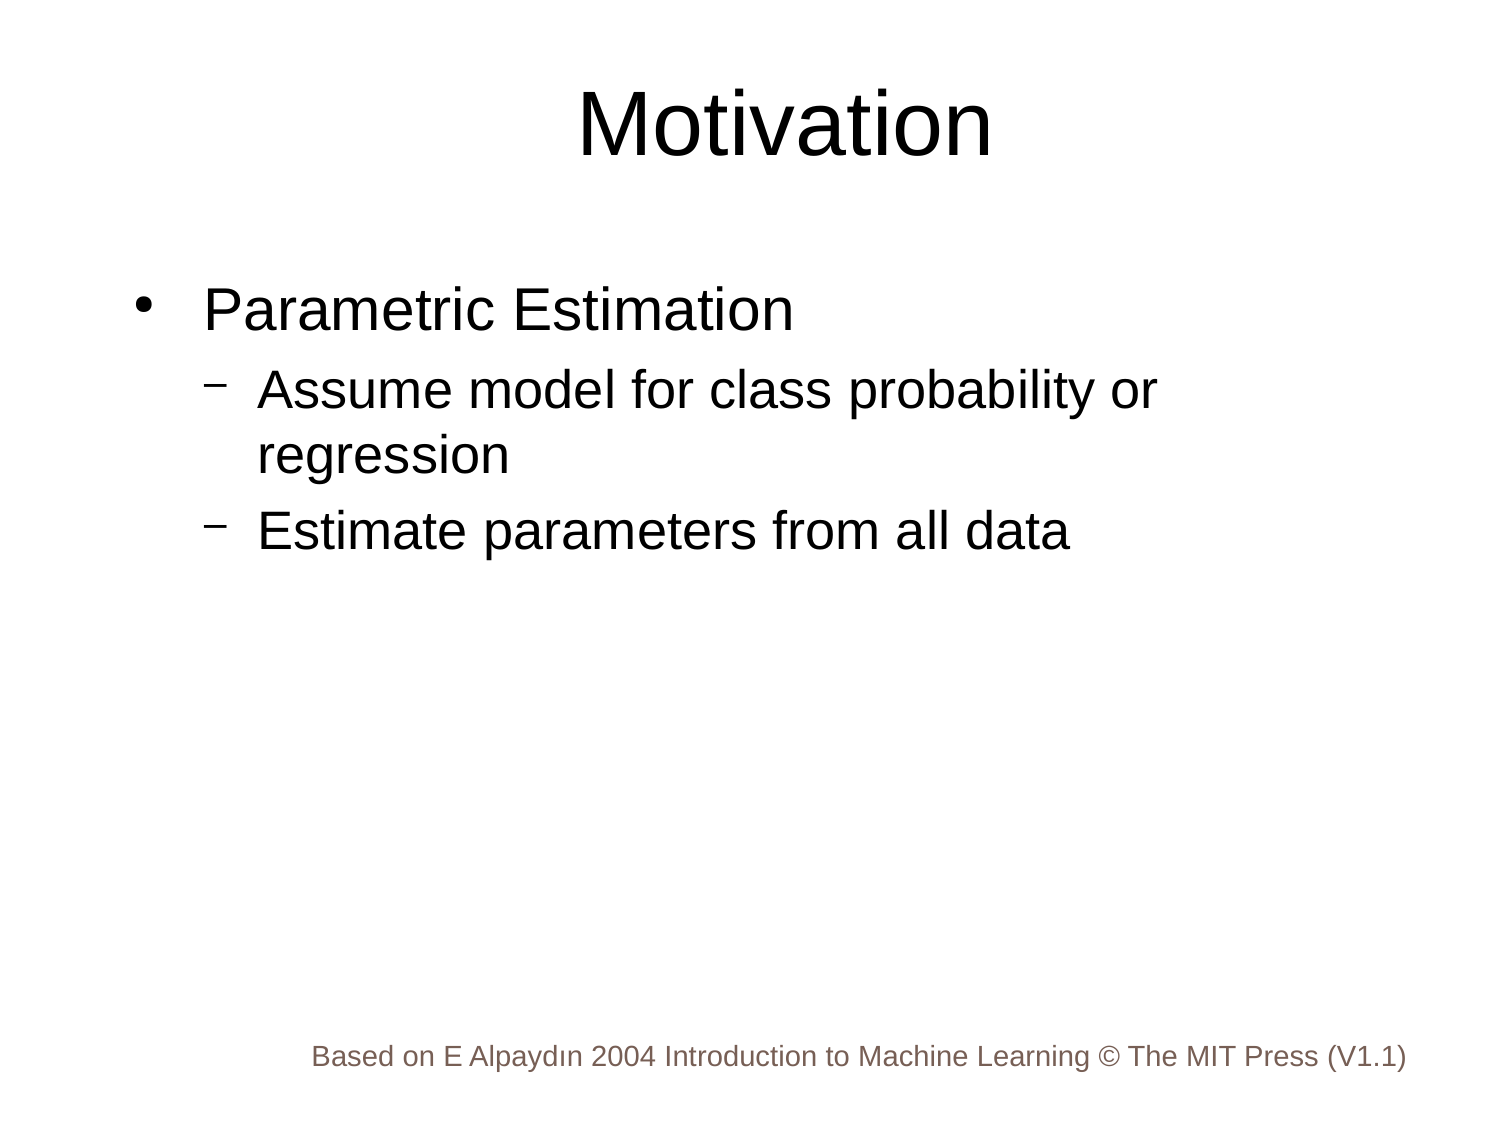

# Motivation
16
 Parametric Estimation
Assume model for class probability or regression
Estimate parameters from all data
Based on E Alpaydın 2004 Introduction to Machine Learning © The MIT Press (V1.1)